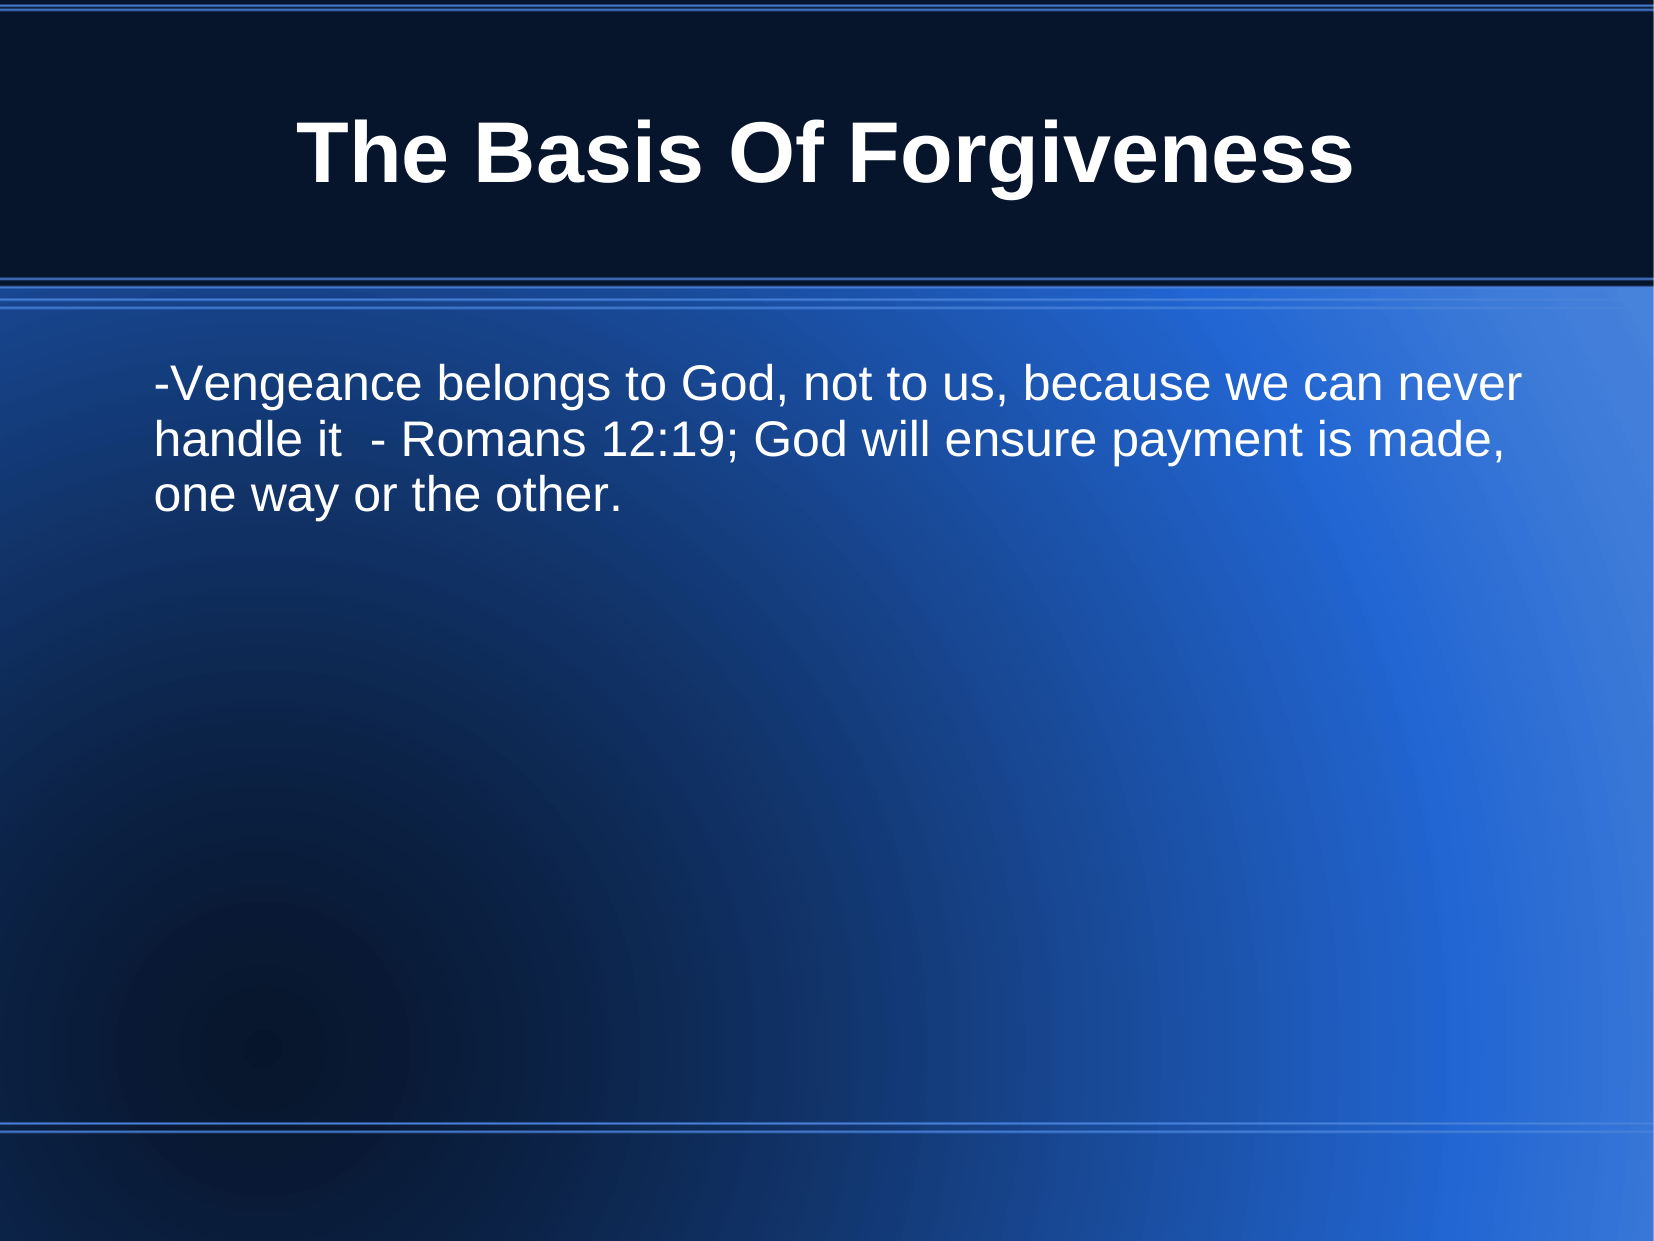

# The Basis Of Forgiveness
-Vengeance belongs to God, not to us, because we can never handle it - Romans 12:19; God will ensure payment is made, one way or the other.